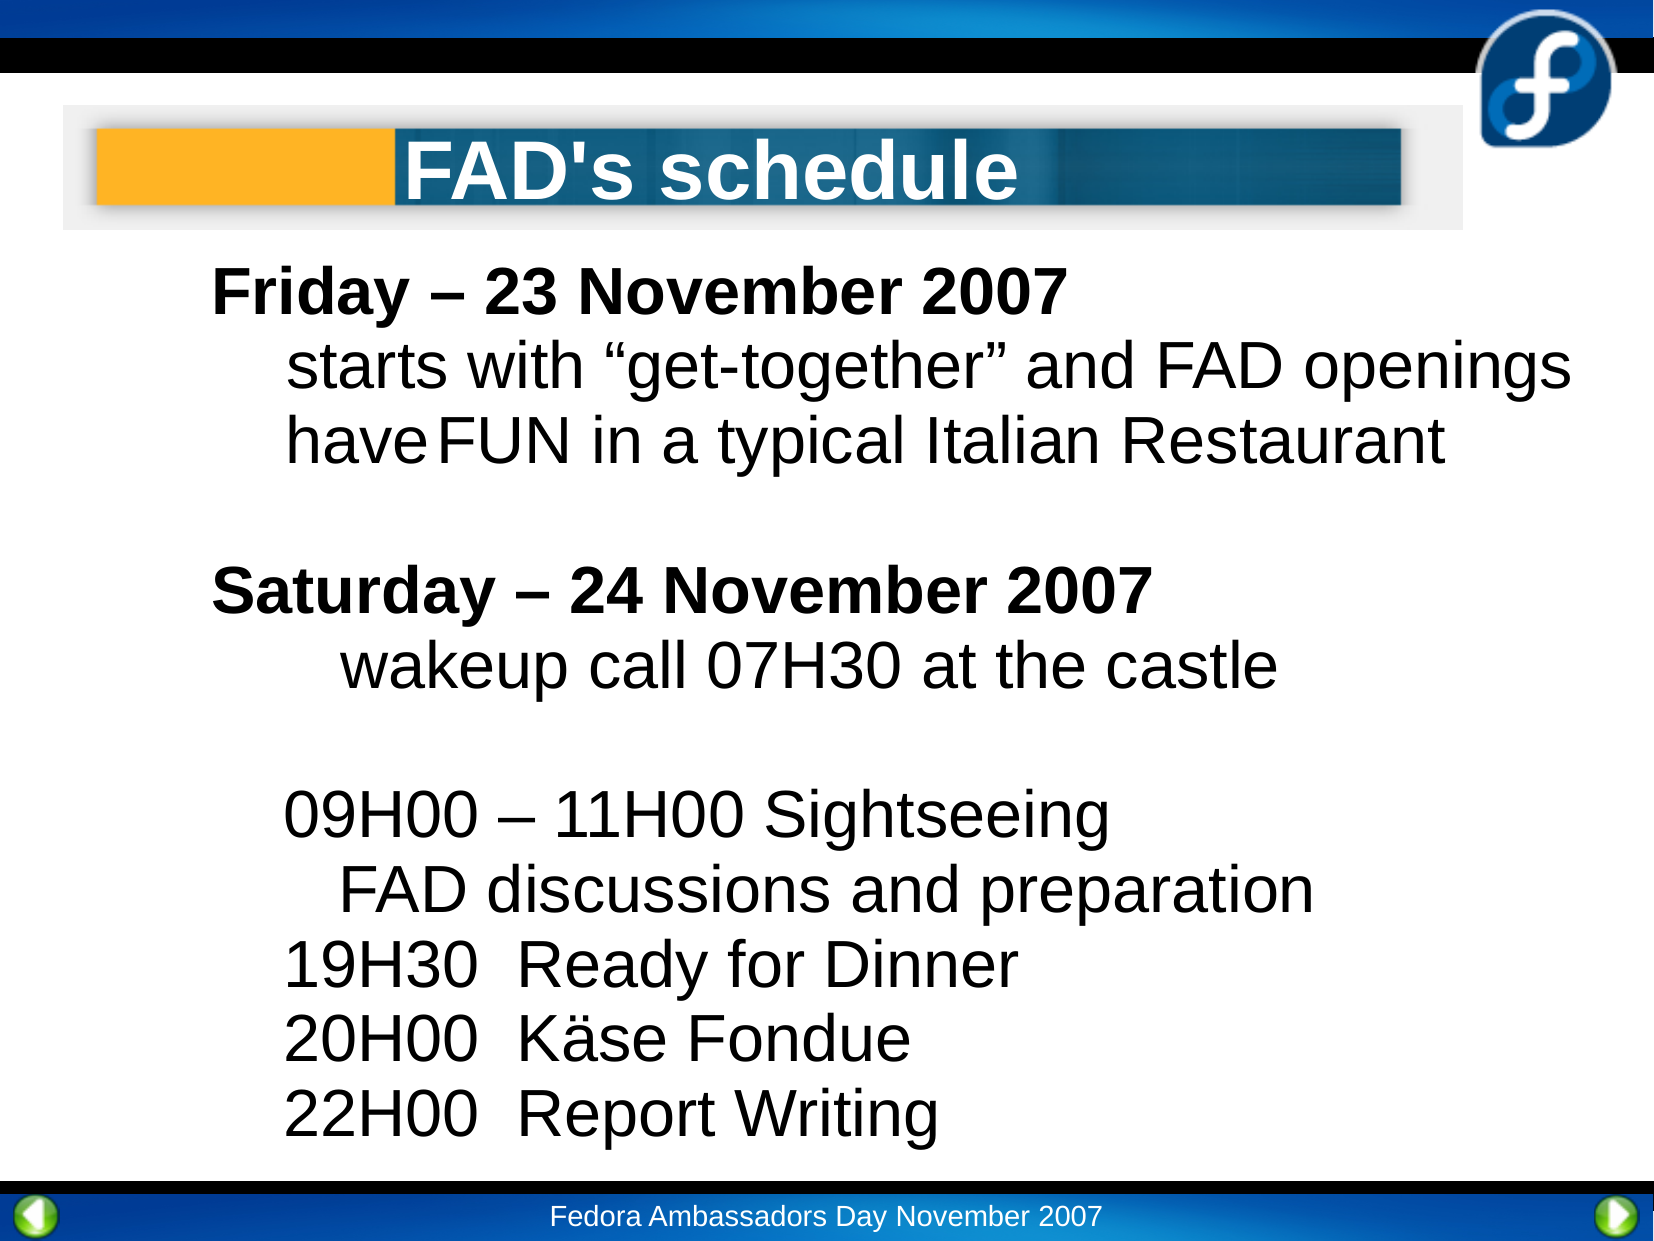

FAD's schedule
Friday – 23 November 2007
	starts with “get-together” and FAD openings
 have	FUN in a typical Italian Restaurant
Saturday – 24 November 2007
 wakeup call 07H30 at the castle
 09H00 – 11H00 Sightseeing
 FAD discussions and preparation
 19H30 Ready for Dinner
 20H00 Käse Fondue
 22H00 Report Writing